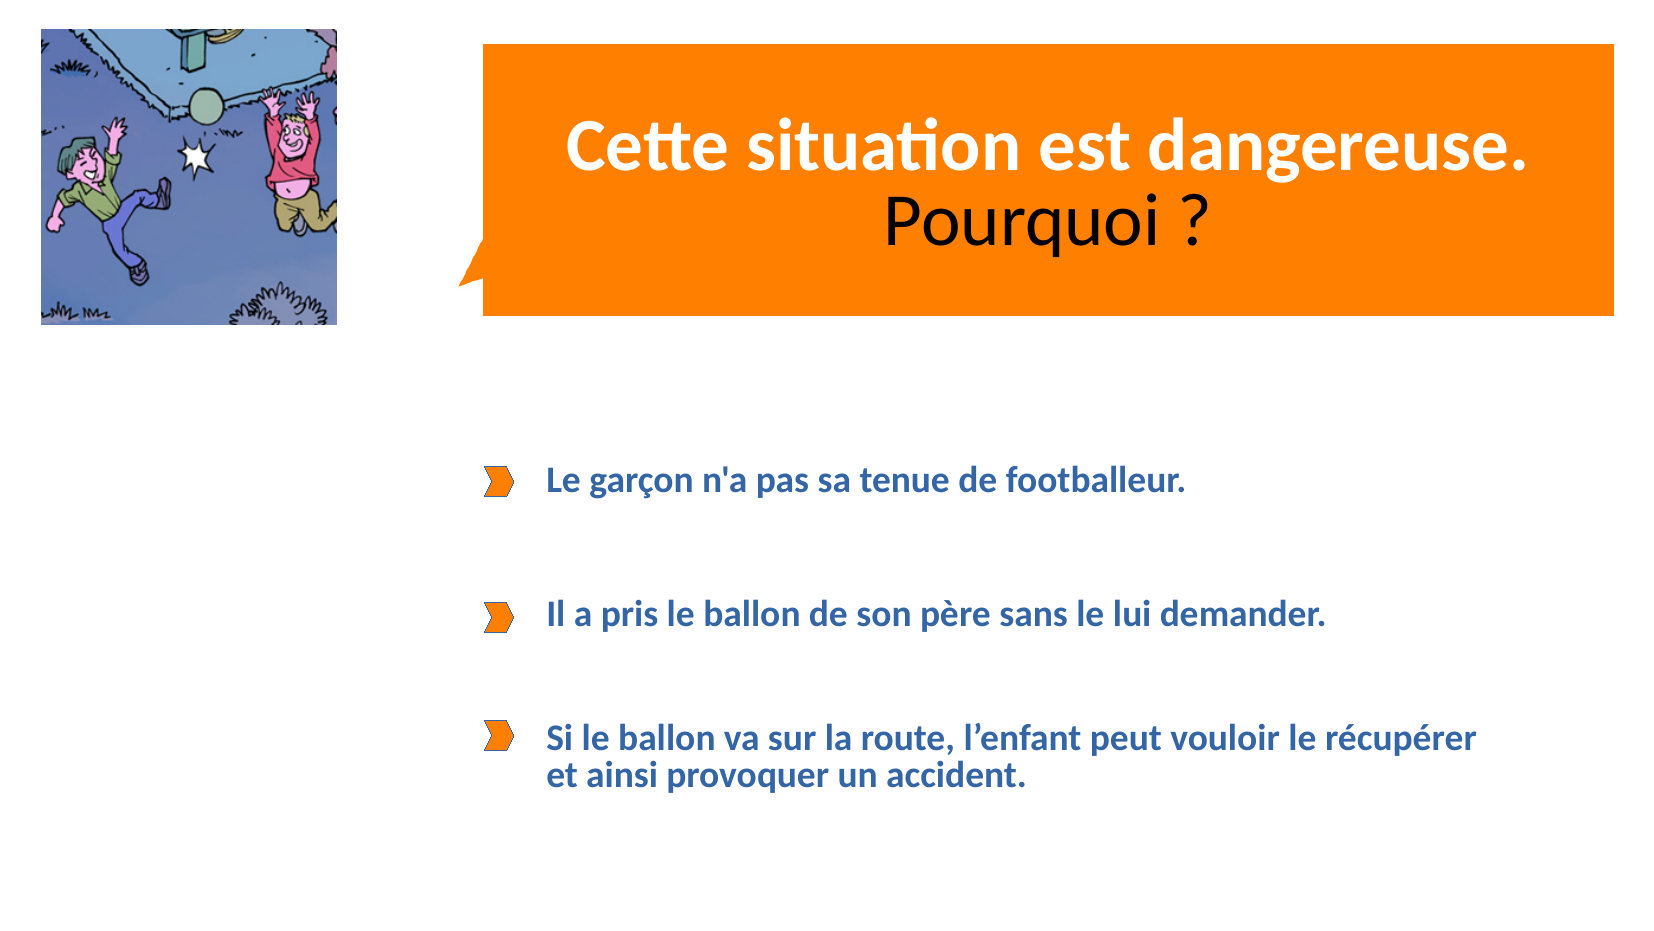

Cette situation est dangereuse.
Pourquoi ?
Le garçon n'a pas sa tenue de footballeur.
Il a pris le ballon de son père sans le lui demander.
Si le ballon va sur la route, l’enfant peut vouloir le récupérer
et ainsi provoquer un accident.